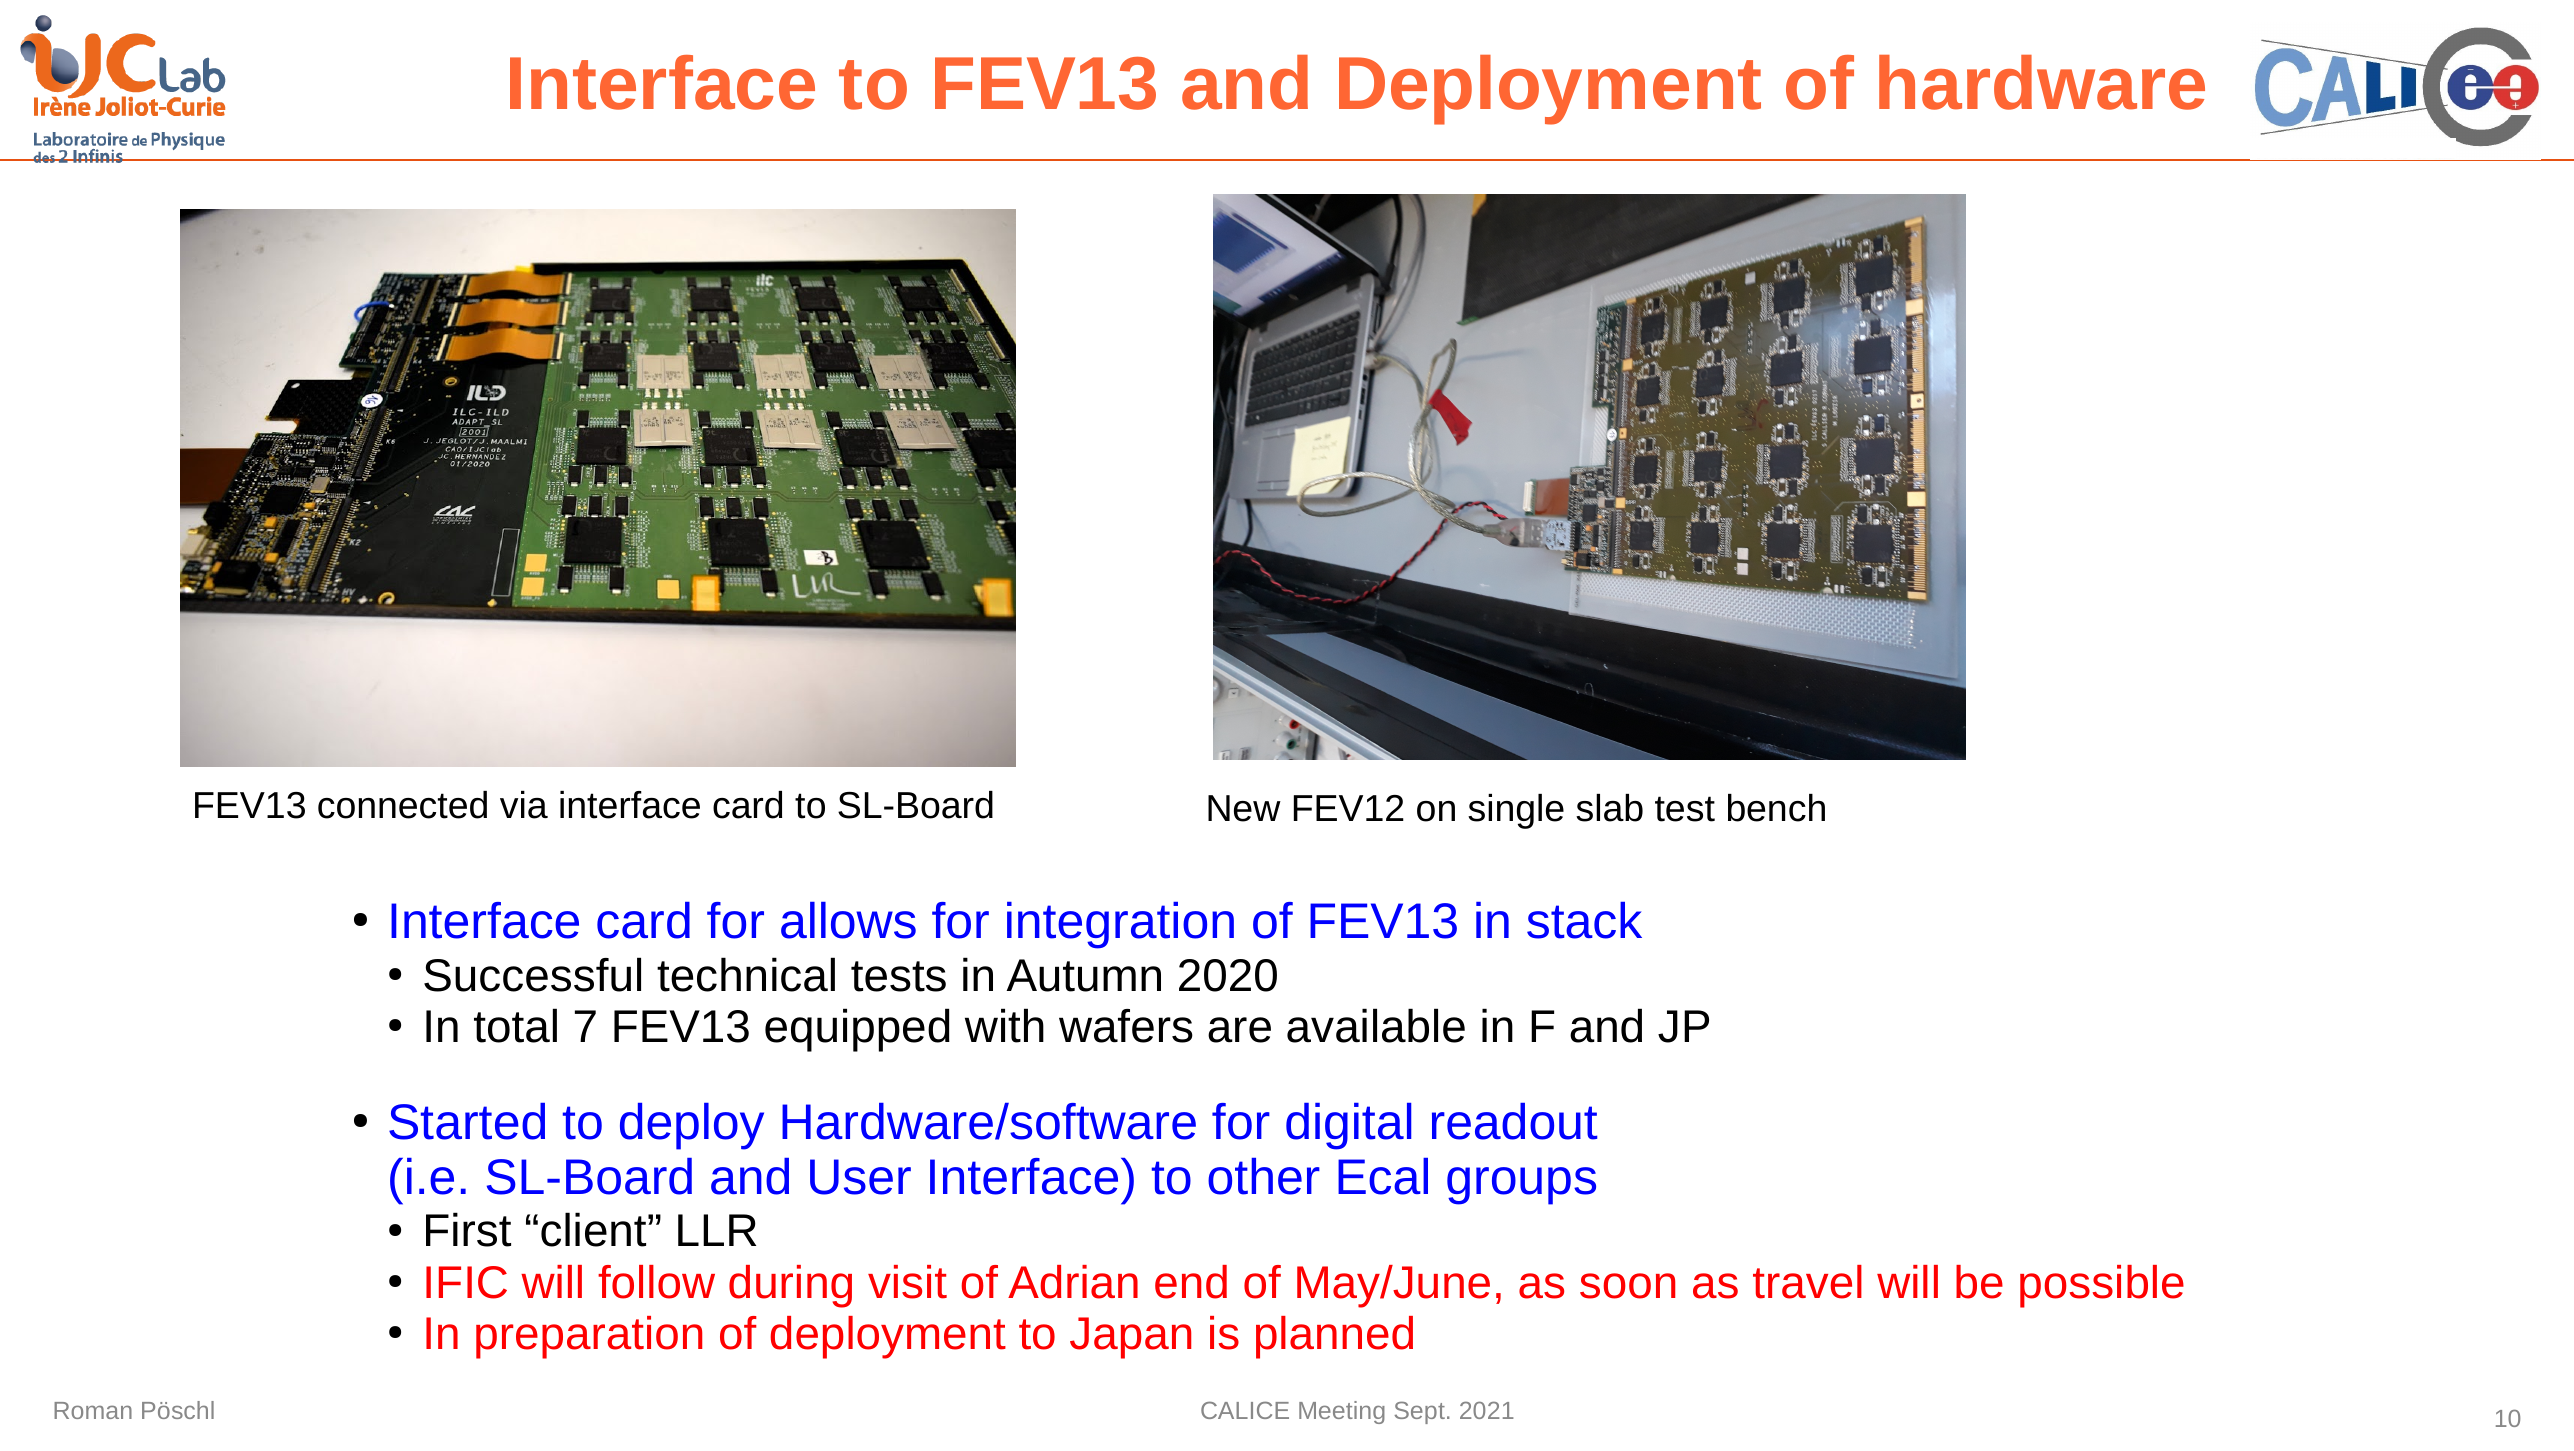

# Interface to FEV13 and Deployment of hardware
FEV13 connected via interface card to SL-Board
New FEV12 on single slab test bench
Interface card for allows for integration of FEV13 in stack
Successful technical tests in Autumn 2020
In total 7 FEV13 equipped with wafers are available in F and JP
Started to deploy Hardware/software for digital readout
(i.e. SL-Board and User Interface) to other Ecal groups
First “client” LLR
IFIC will follow during visit of Adrian end of May/June, as soon as travel will be possible
In preparation of deployment to Japan is planned